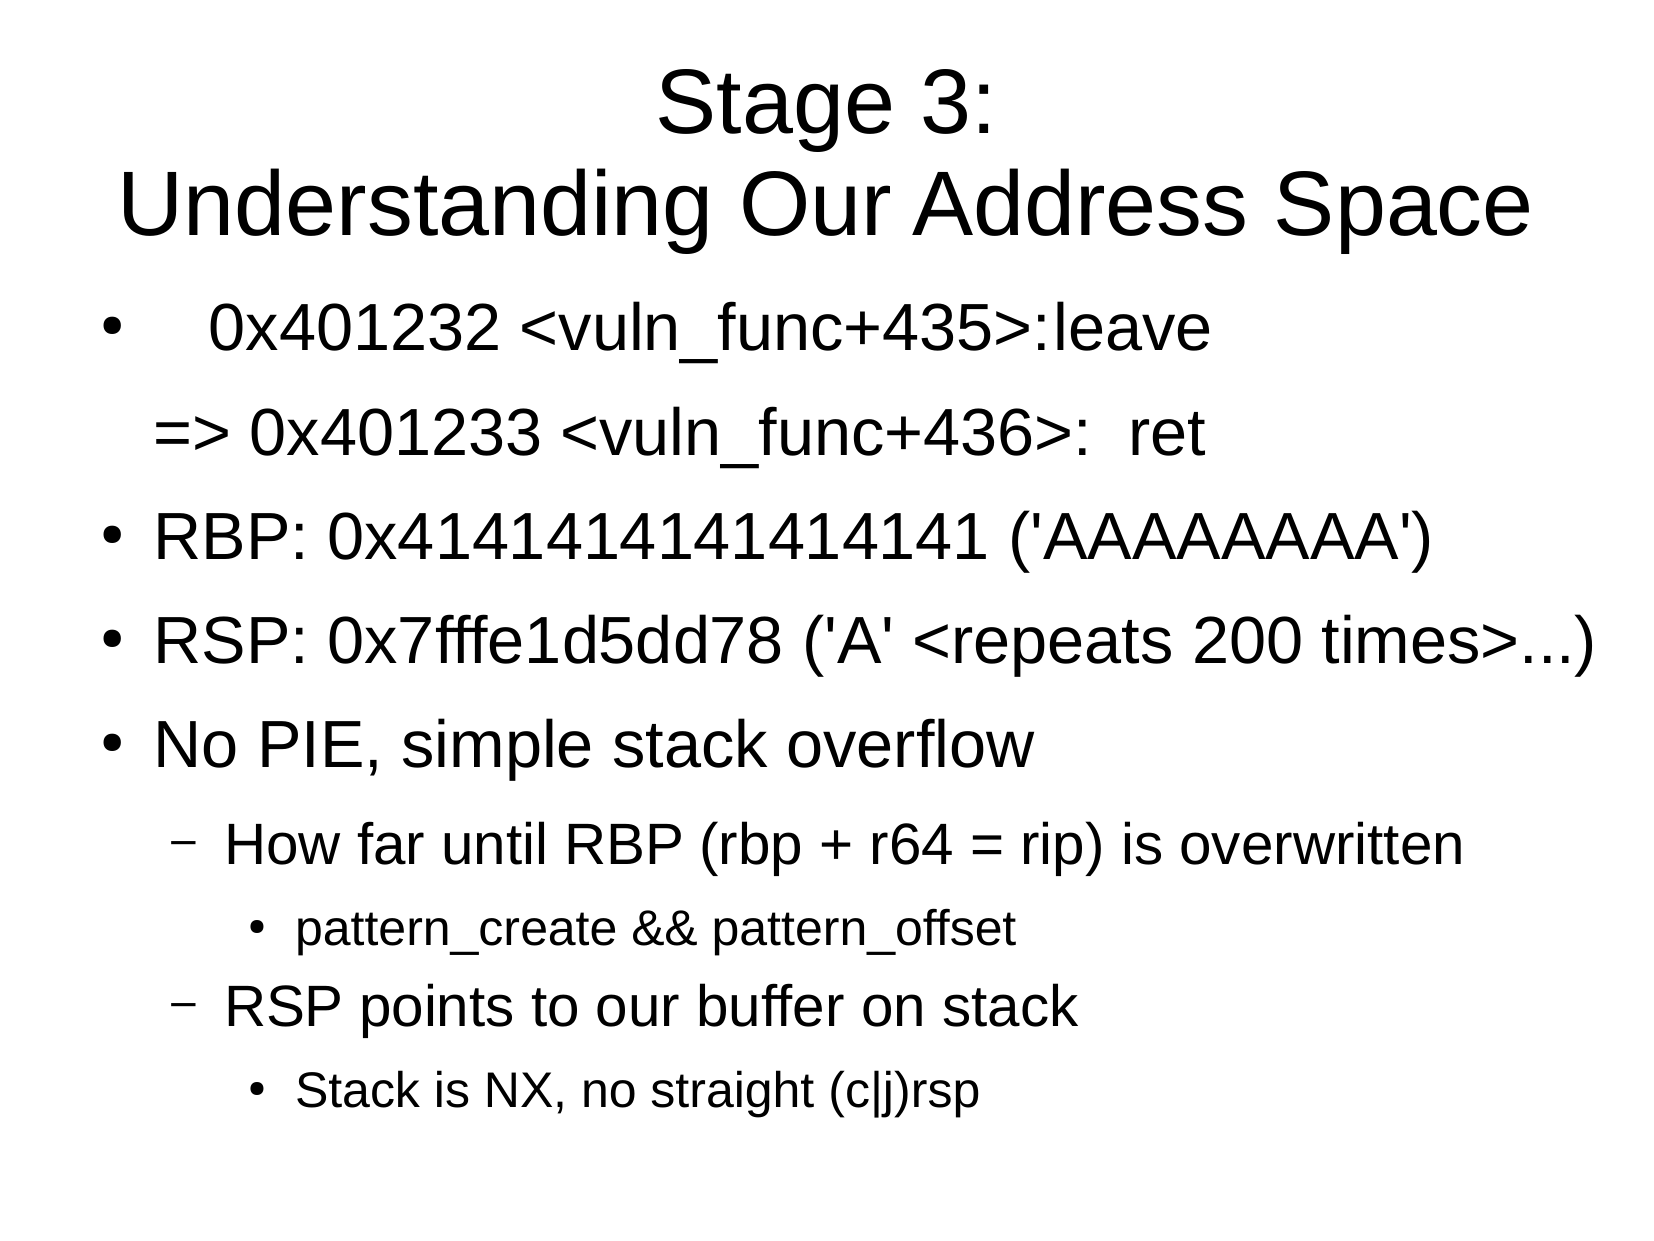

# Stage 3: Understanding Our Address Space
 0x401232 <vuln_func+435>:	leave
=> 0x401233 <vuln_func+436>:	ret
RBP: 0x4141414141414141 ('AAAAAAAA')
RSP: 0x7fffe1d5dd78 ('A' <repeats 200 times>...)
No PIE, simple stack overflow
How far until RBP (rbp + r64 = rip) is overwritten
pattern_create && pattern_offset
RSP points to our buffer on stack
Stack is NX, no straight (c|j)rsp